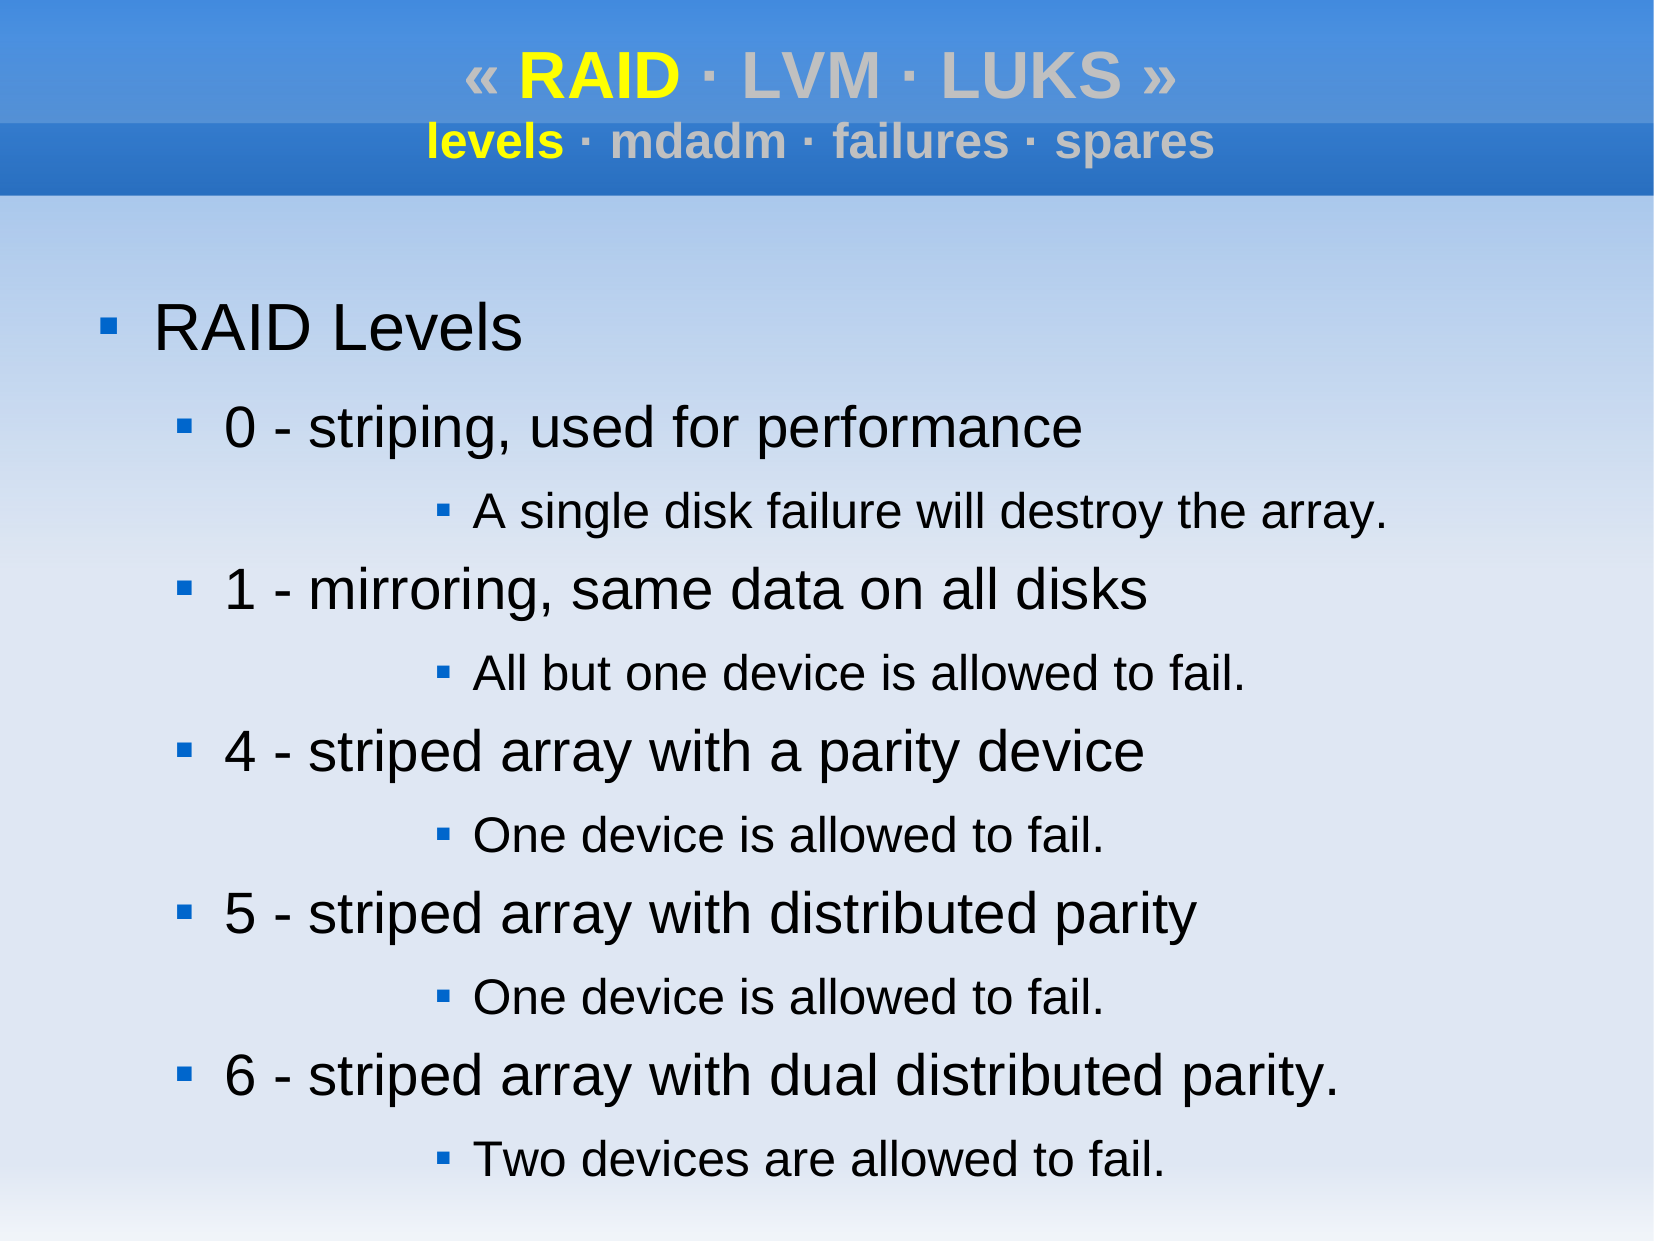

# « RAID · LVM · LUKS » levels · mdadm · failures · spares
RAID Levels
0 - striping, used for performance
A single disk failure will destroy the array.
1 - mirroring, same data on all disks
All but one device is allowed to fail.
4 - striped array with a parity device
One device is allowed to fail.
5 - striped array with distributed parity
One device is allowed to fail.
6 - striped array with dual distributed parity.
Two devices are allowed to fail.